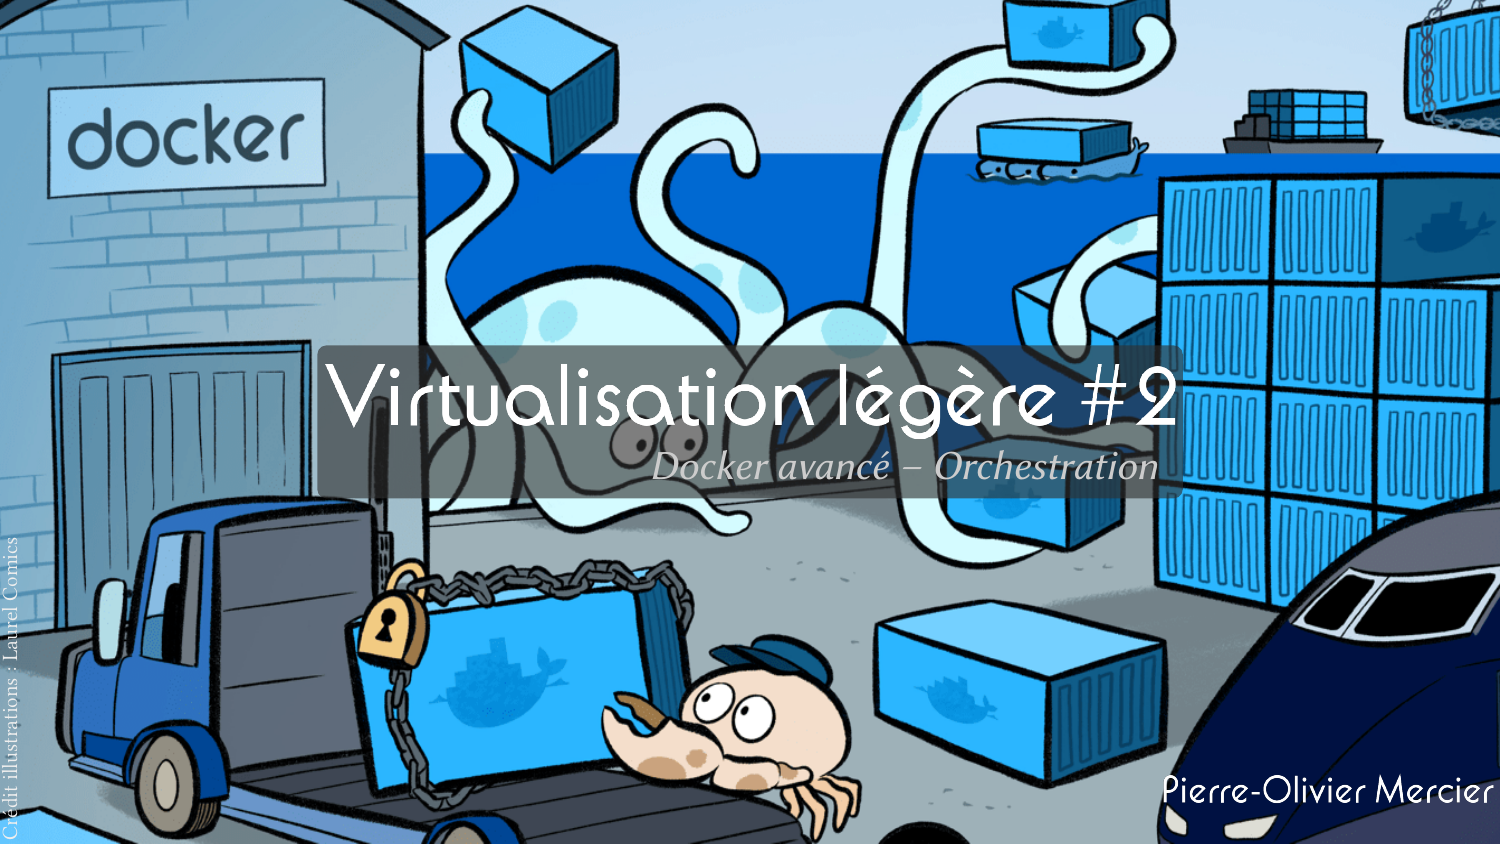

Docker avancé – Orchestration
Crédit illustrations : Laurel Comics